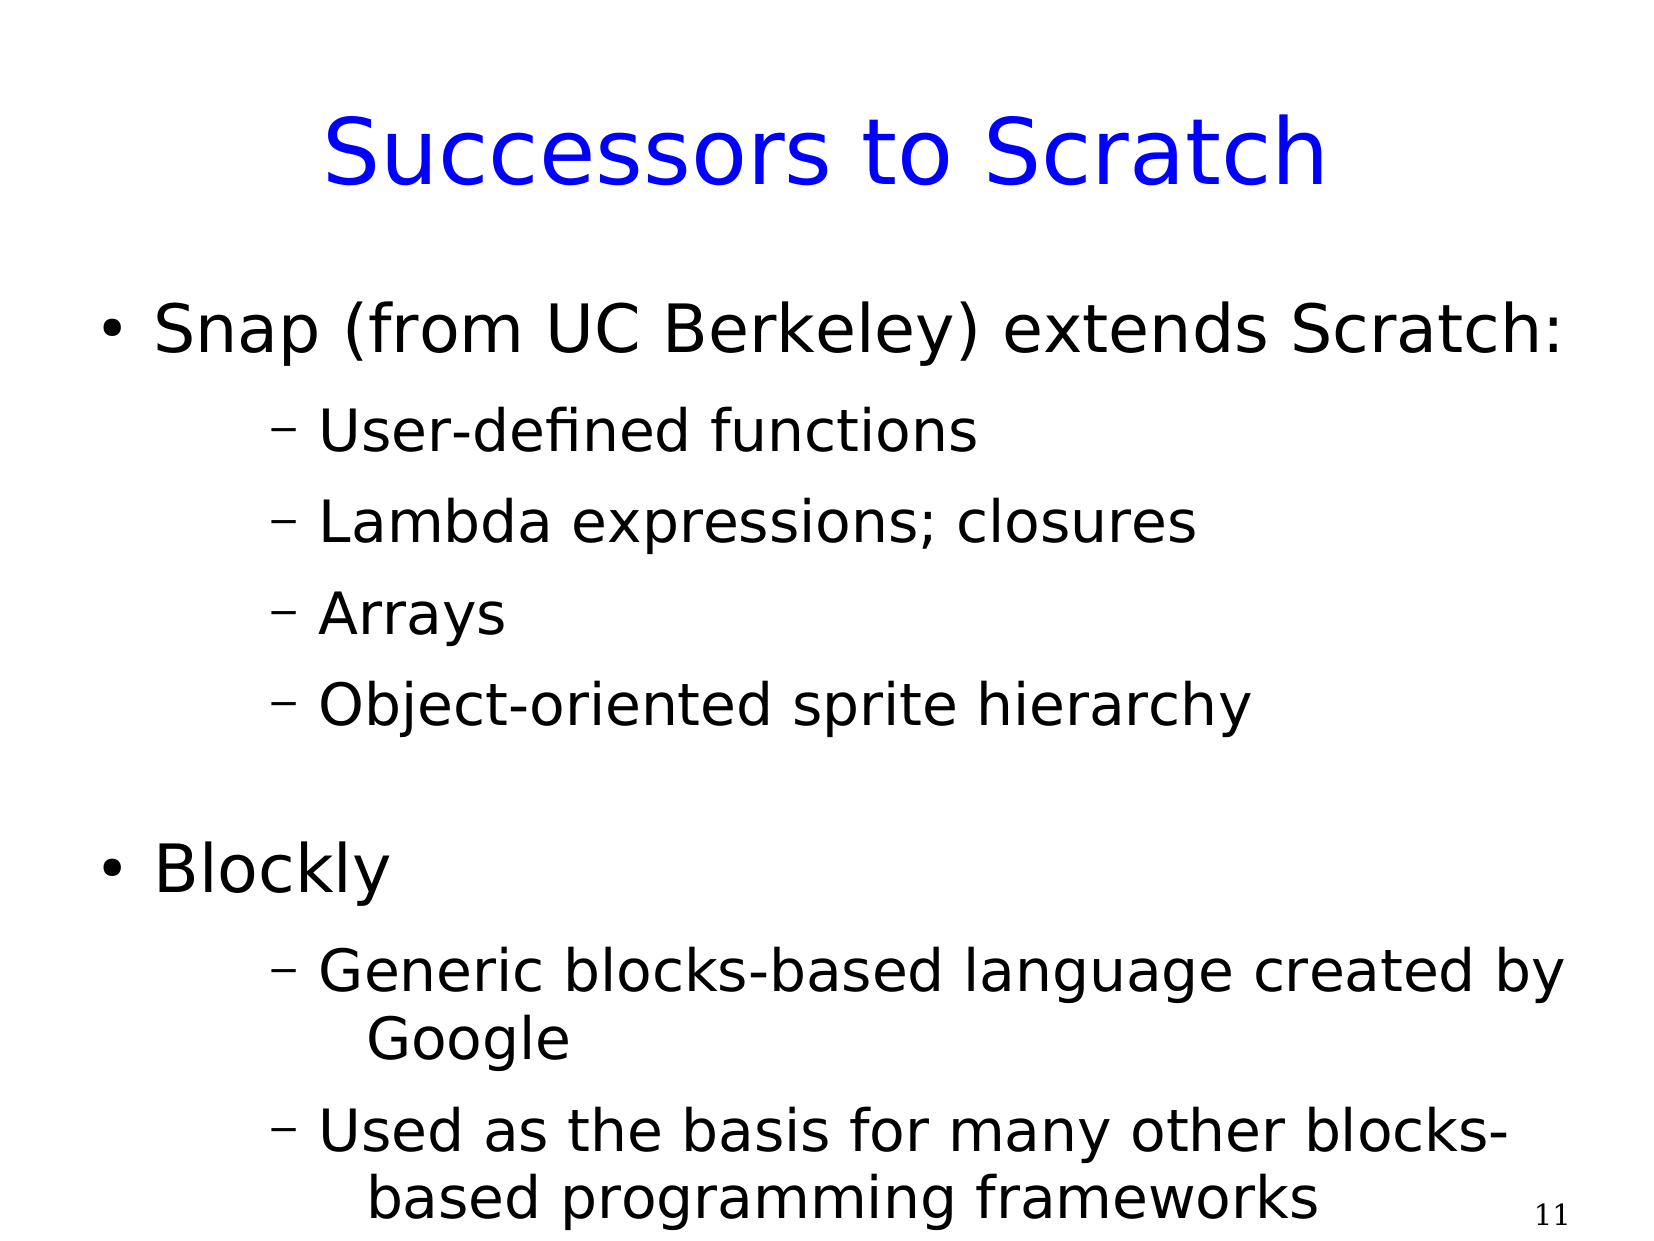

# Successors to Scratch
Snap (from UC Berkeley) extends Scratch:
User-defined functions
Lambda expressions; closures
Arrays
Object-oriented sprite hierarchy
Blockly
Generic blocks-based language created by Google
Used as the basis for many other blocks-based programming frameworks
11